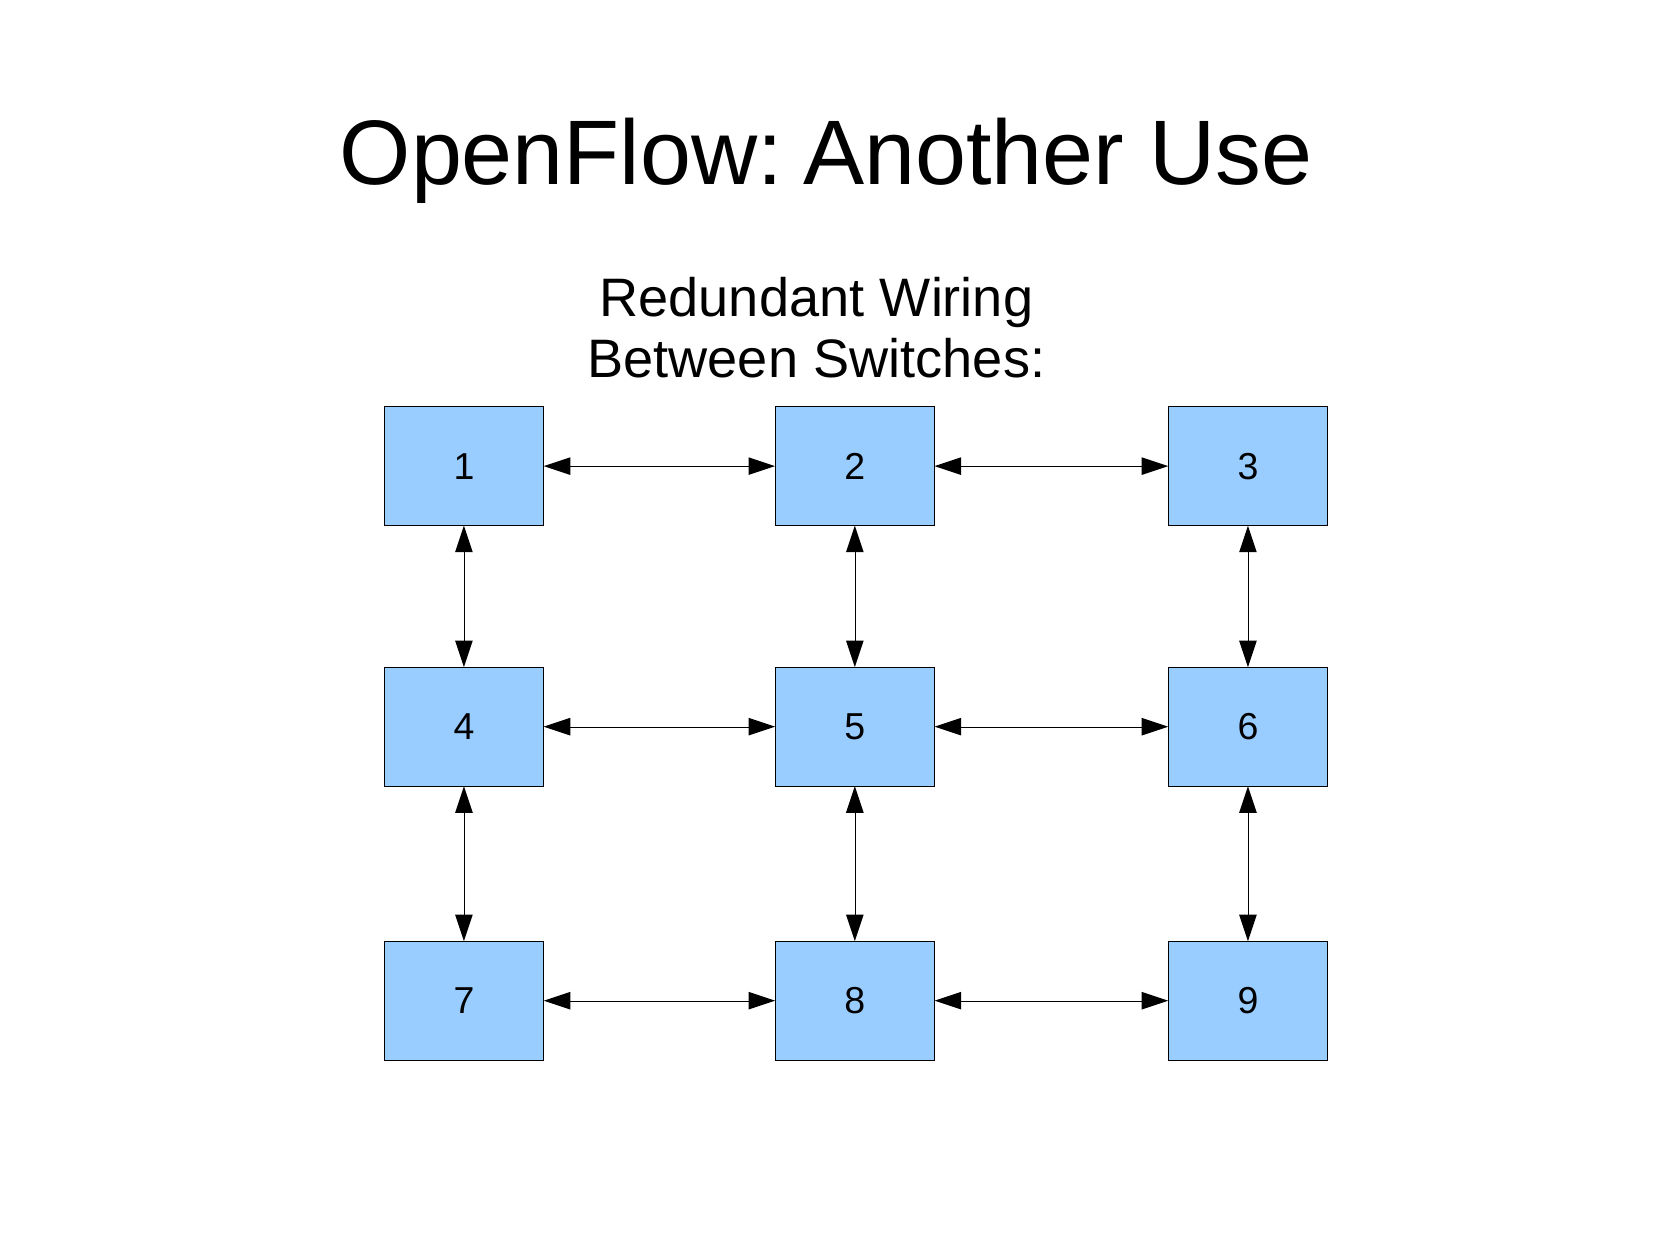

# OpenFlow: Another Use
Redundant Wiring Between Switches:
1
2
3
4
5
6
7
8
9